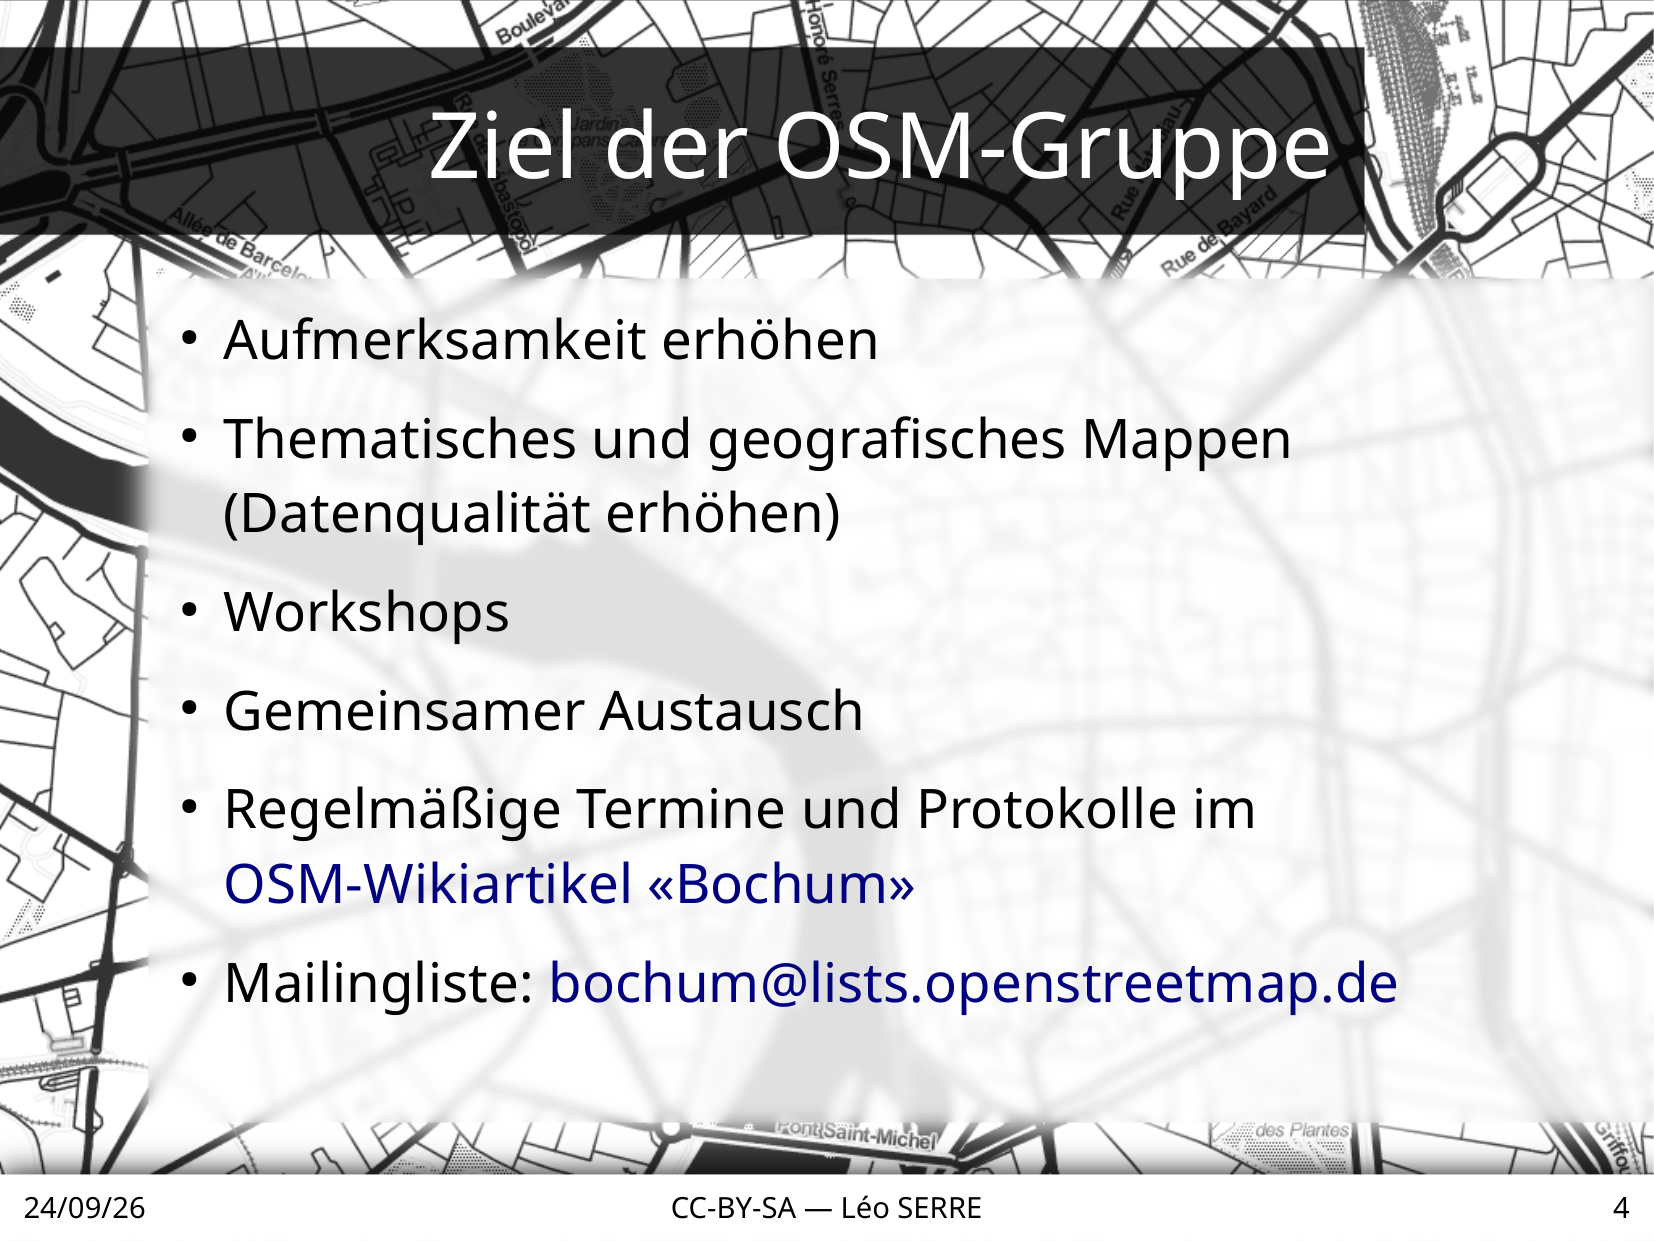

# Ziel der OSM-Gruppe
Aufmerksamkeit erhöhen
Thematisches und geografisches Mappen (Datenqualität erhöhen)
Workshops
Gemeinsamer Austausch
Regelmäßige Termine und Protokolle im OSM-Wikiartikel «Bochum»
Mailingliste: bochum@lists.openstreetmap.de
CC-BY-SA — Léo SERRE
4